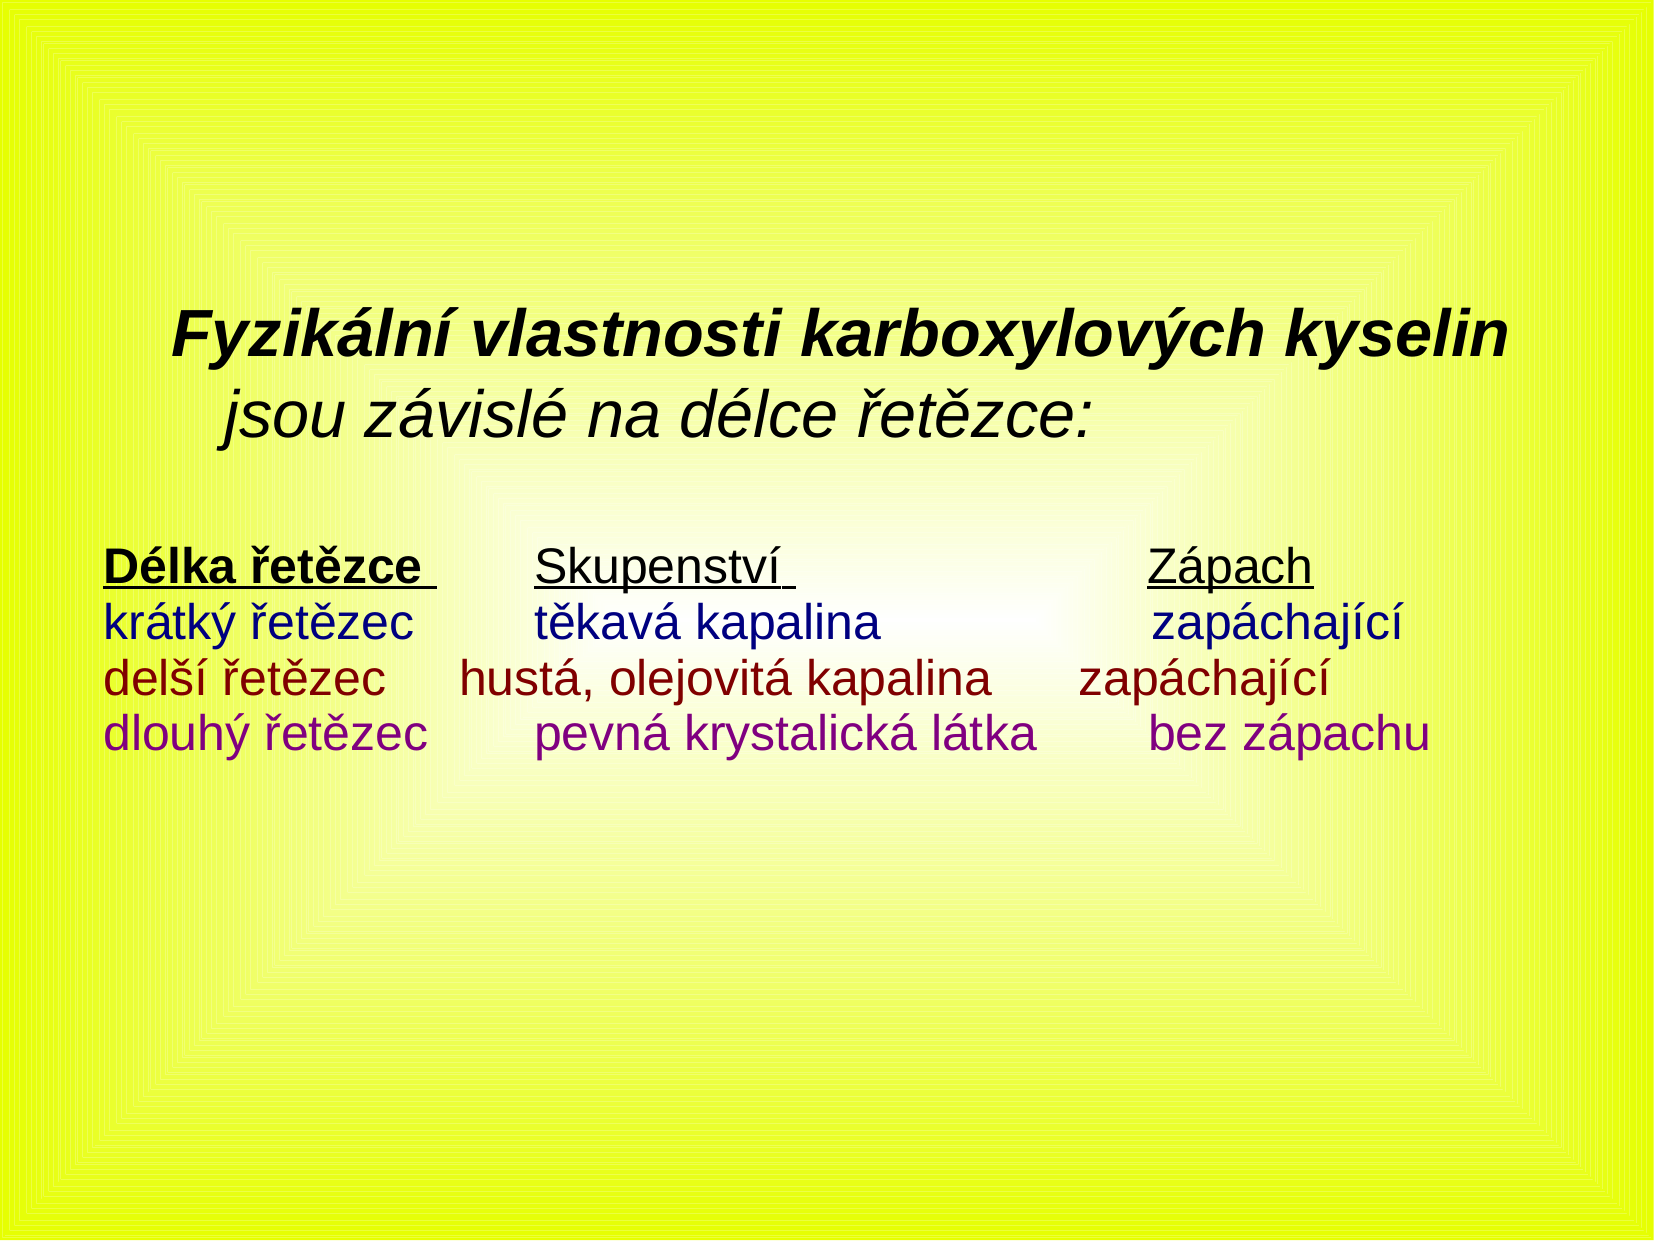

# Fyzikální vlastnosti karboxylových kyselin jsou závislé na délce řetězce:
Délka řetězce 	 Skupenství 	 Zápach
krátký řetězec 	 těkavá kapalina 	 zapáchající
delší řetězec 	 hustá, olejovitá kapalina 	zapáchající
dlouhý řetězec 	 pevná krystalická látka 	 bez zápachu